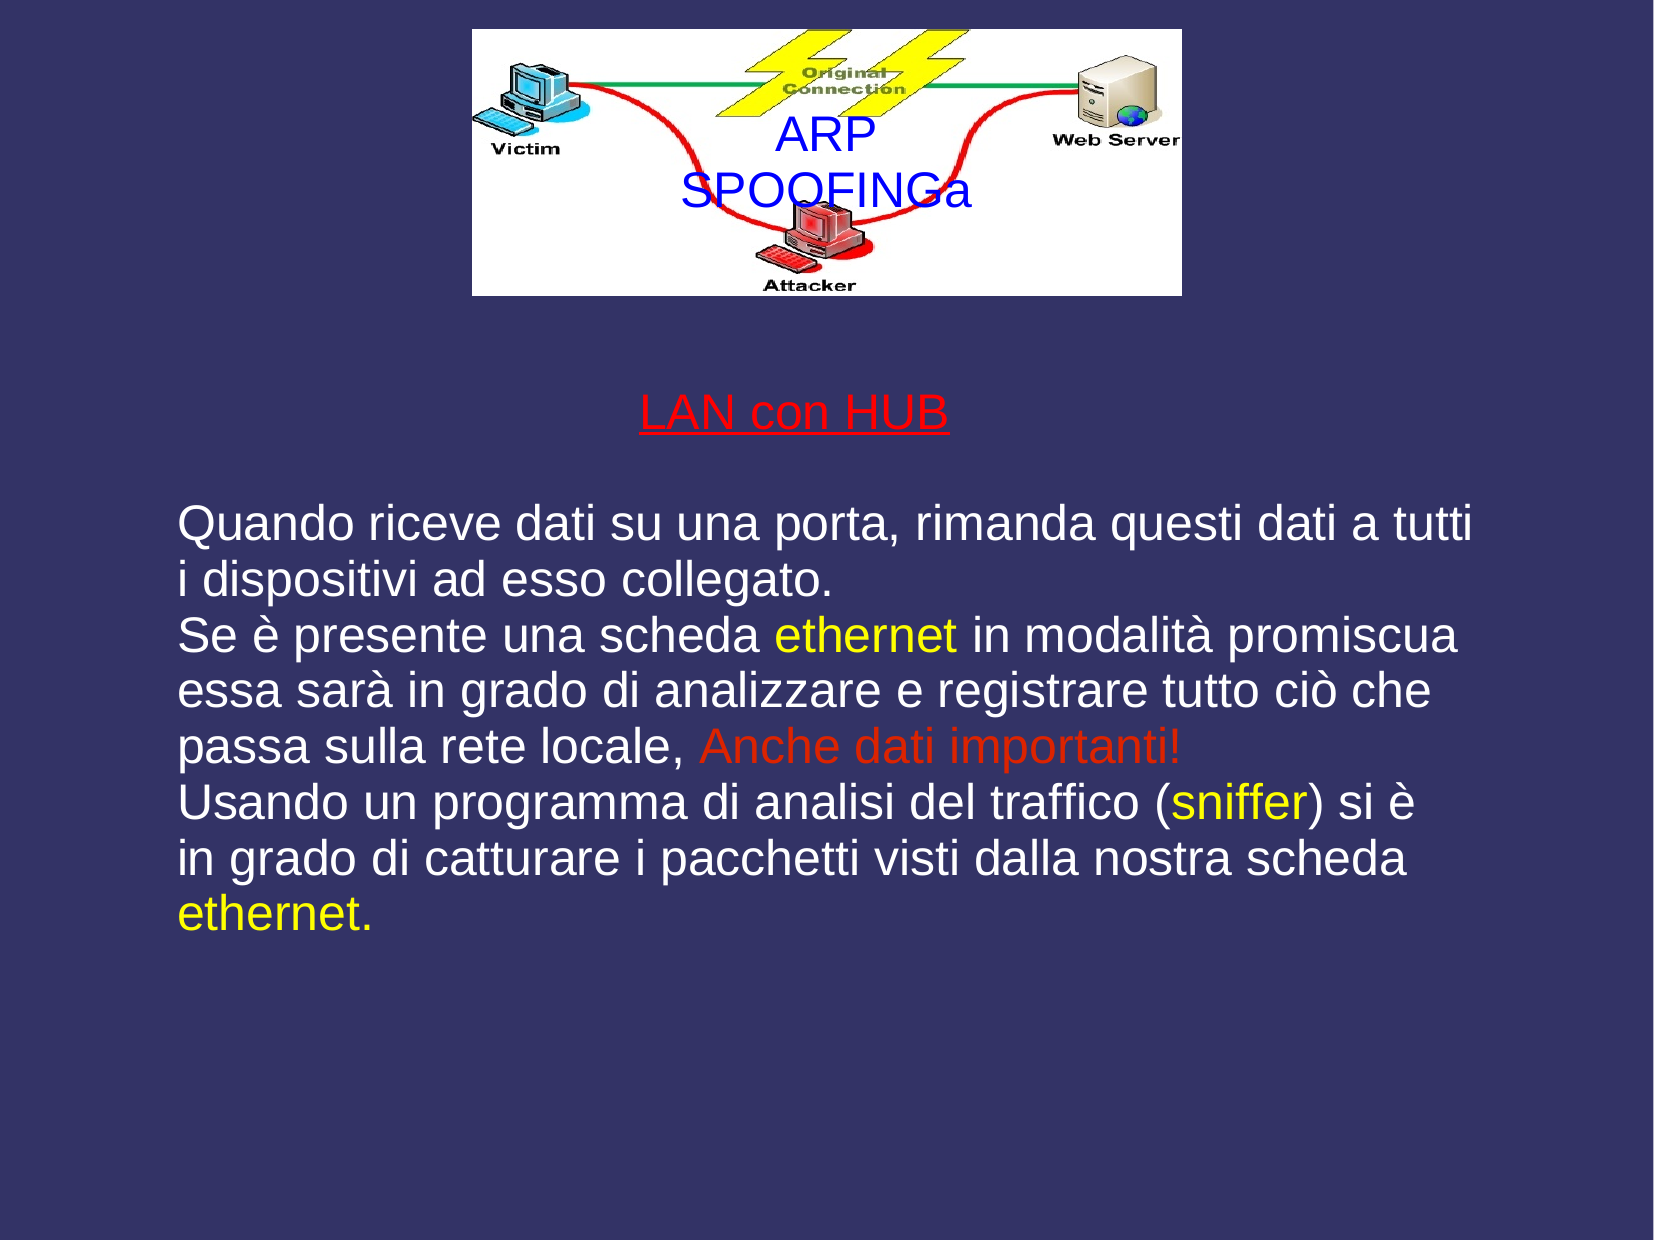

ARP
SPOOFINGa
 LAN con HUB
Quando riceve dati su una porta, rimanda questi dati a tutti
i dispositivi ad esso collegato.
Se è presente una scheda ethernet in modalità promiscua essa sarà in grado di analizzare e registrare tutto ciò che passa sulla rete locale, Anche dati importanti!
Usando un programma di analisi del traffico (sniffer) si è
in grado di catturare i pacchetti visti dalla nostra scheda ethernet.